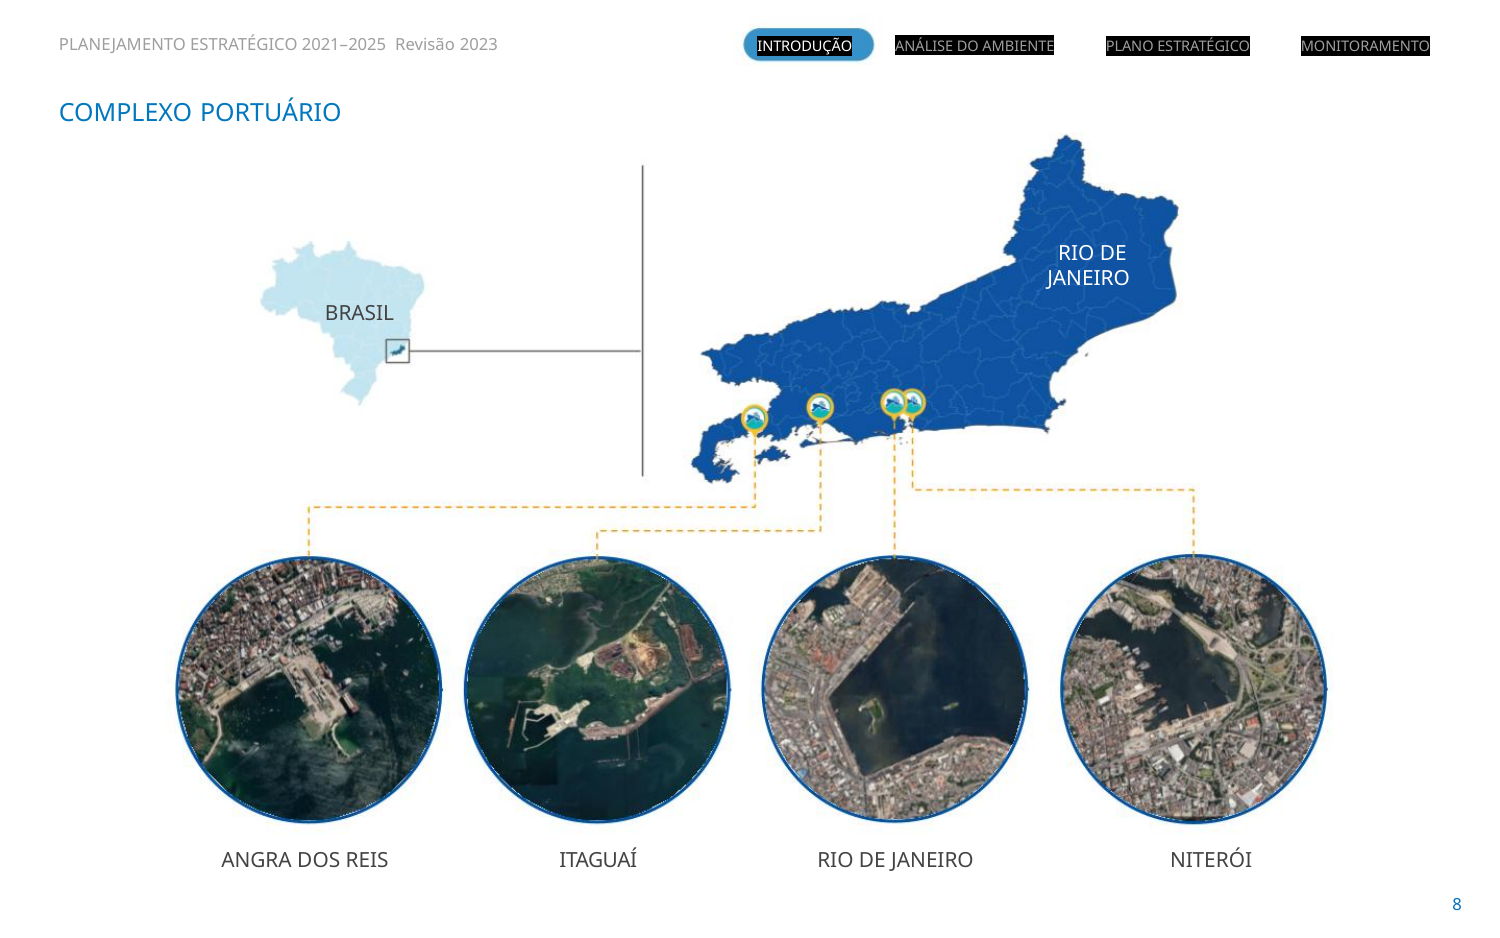

PLANEJAMENTO ESTRATÉGICO 2021–2025 Revisão 2023
ANÁLISE DO AMBIENTE
INTRODUÇÃO
PLANO ESTRATÉGICO
MONITORAMENTO
COMPLEXO PORTUÁRIO
RIO DE
JANEIRO
BRASIL
ANGRA DOS REIS
ITAGUAÍ
RIO DE JANEIRO
NITERÓI
8